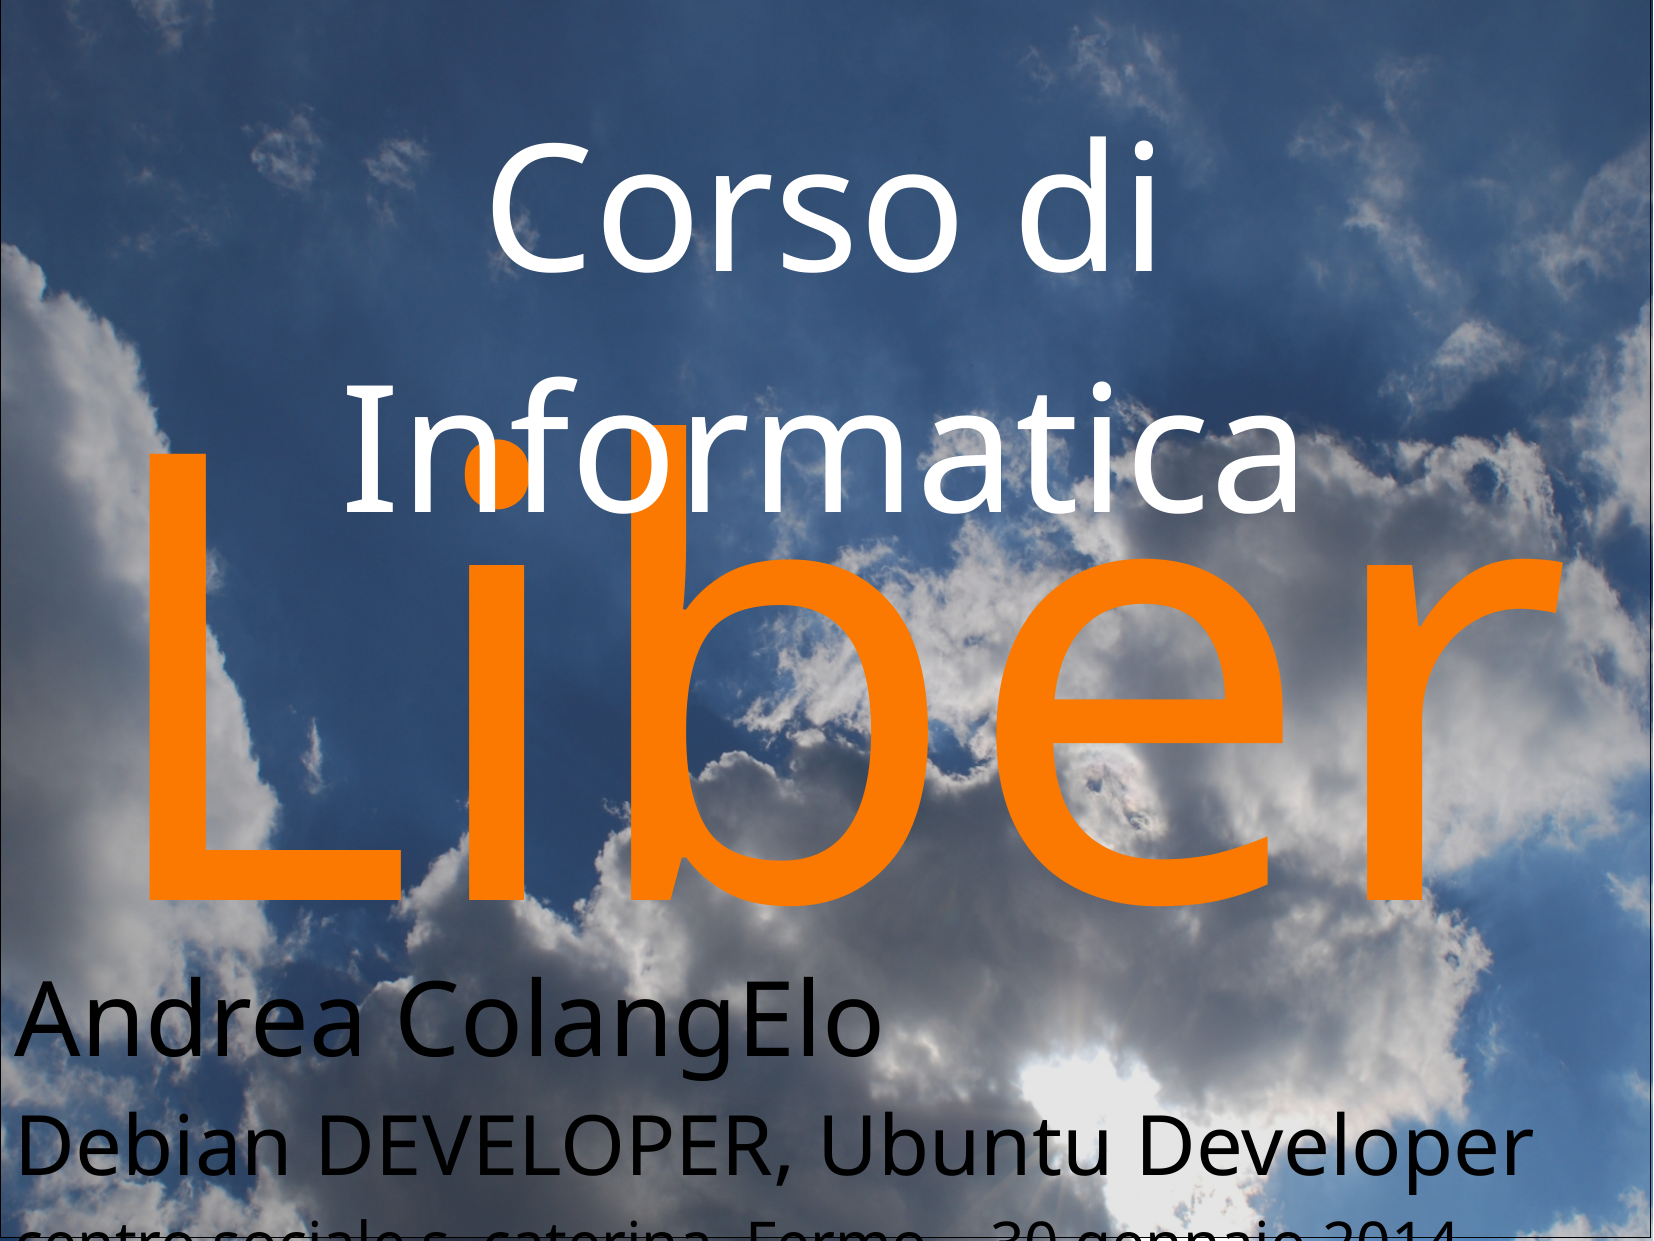

Corso di Informatica
Libera
Andrea ColangElo
Debian DEVELOPER, Ubuntu Developer
centro sociale s. caterina, Fermo – 30 gennaio 2014